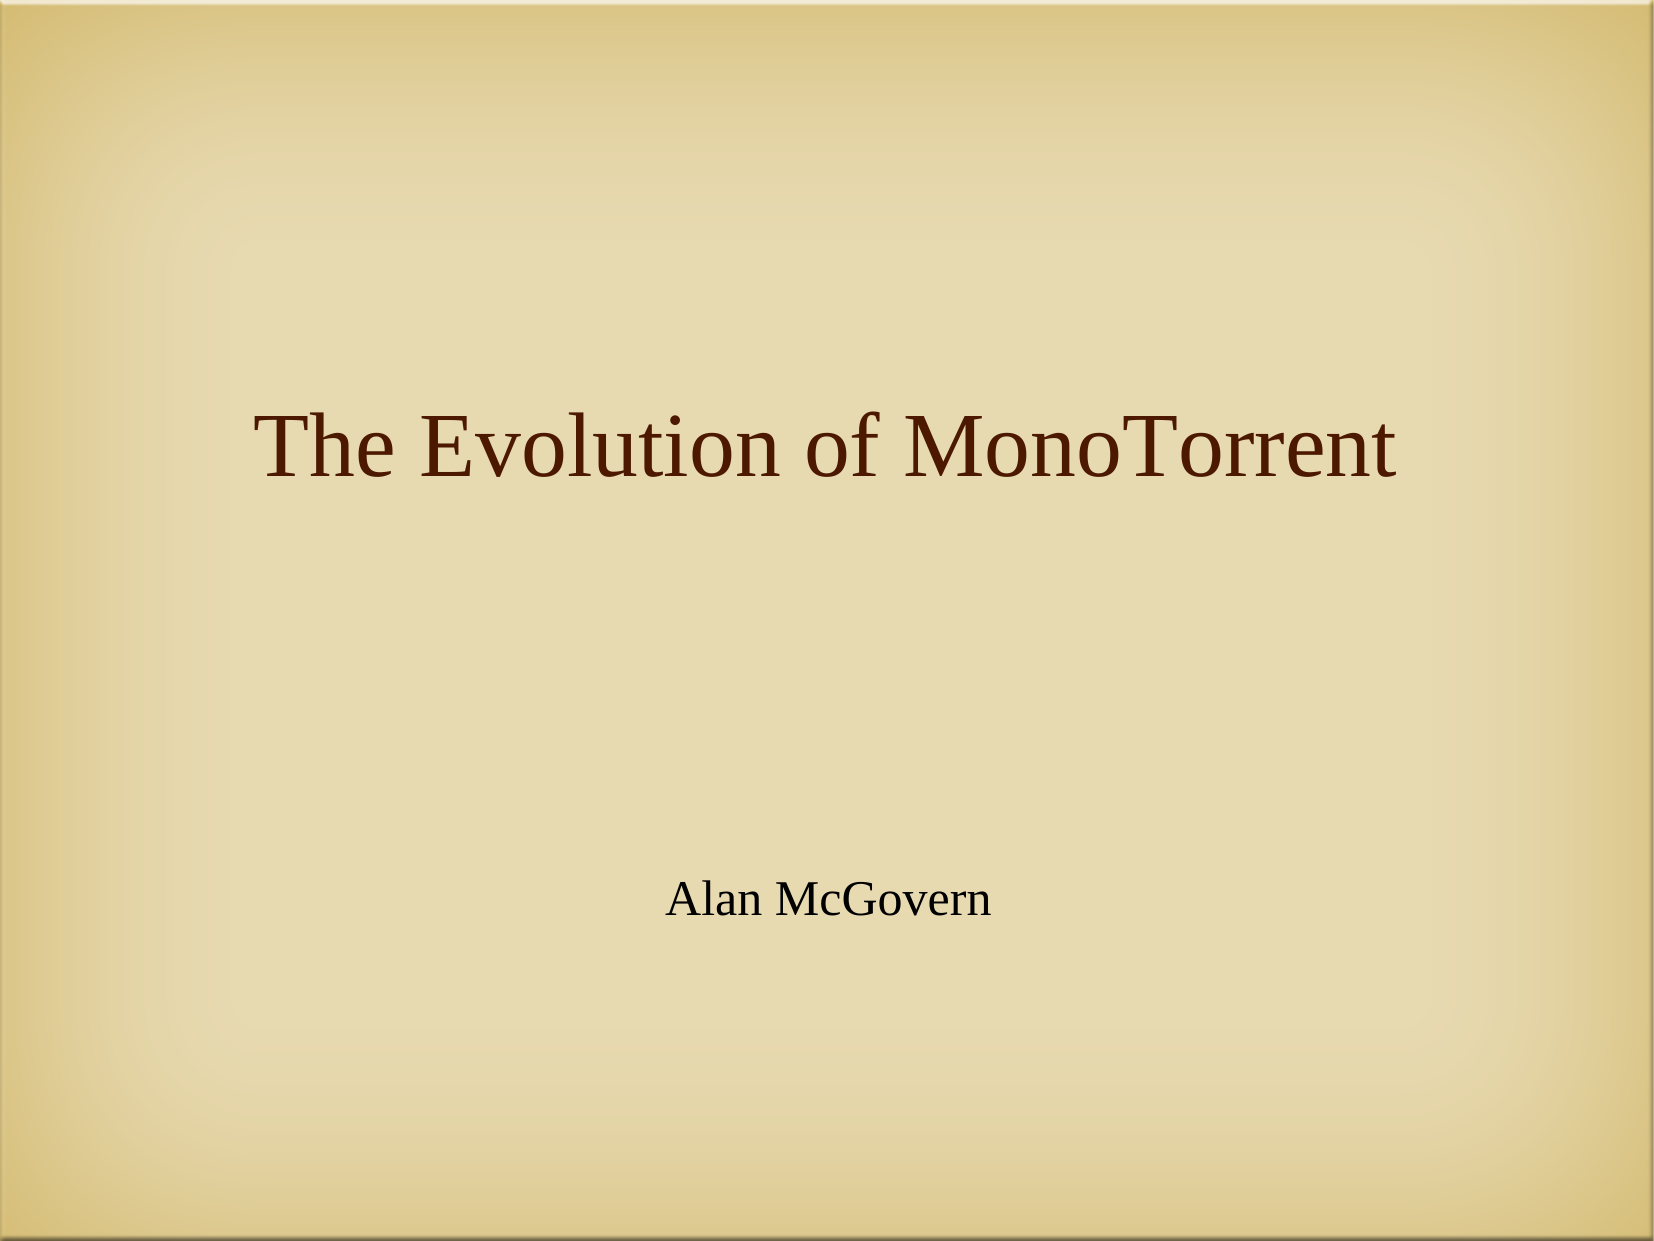

# The Evolution of MonoTorrent
Alan McGovern